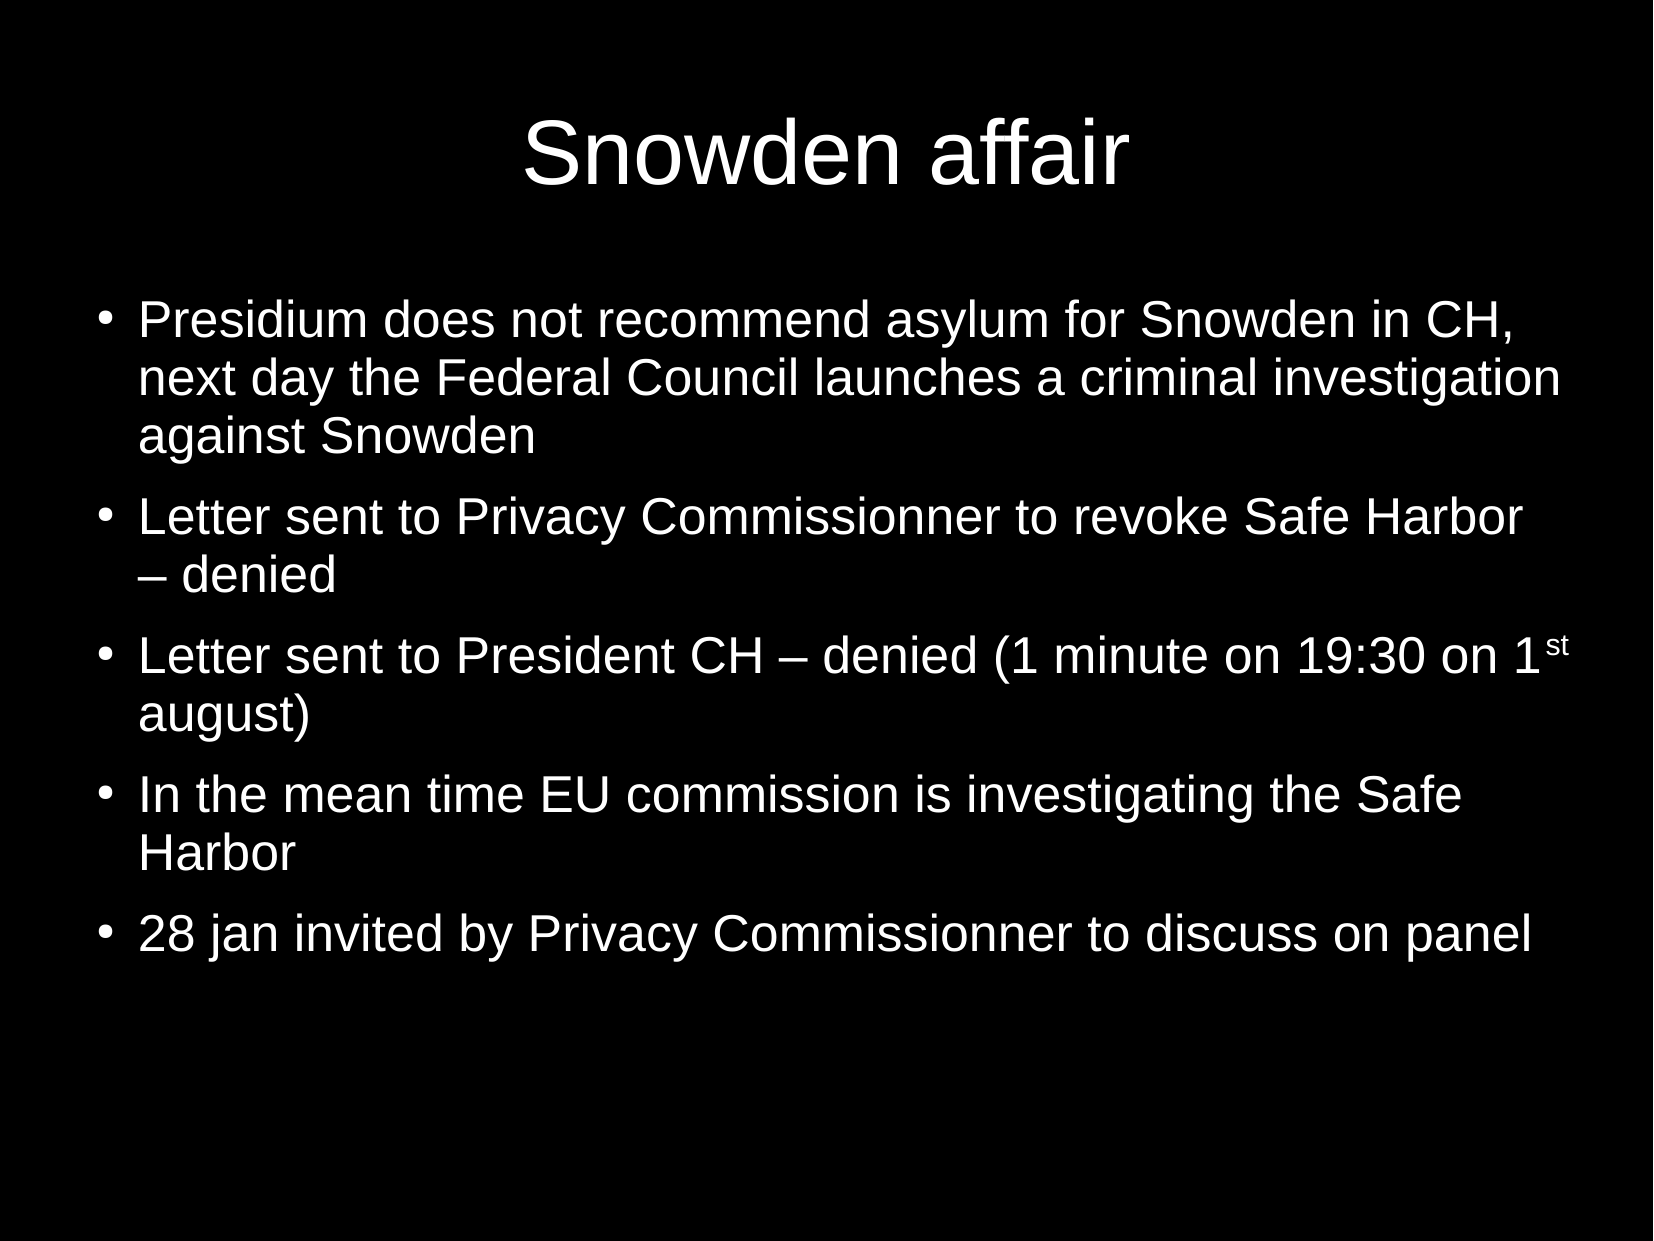

# Snowden affair
Presidium does not recommend asylum for Snowden in CH, next day the Federal Council launches a criminal investigation against Snowden
Letter sent to Privacy Commissionner to revoke Safe Harbor – denied
Letter sent to President CH – denied (1 minute on 19:30 on 1st august)
In the mean time EU commission is investigating the Safe Harbor
28 jan invited by Privacy Commissionner to discuss on panel